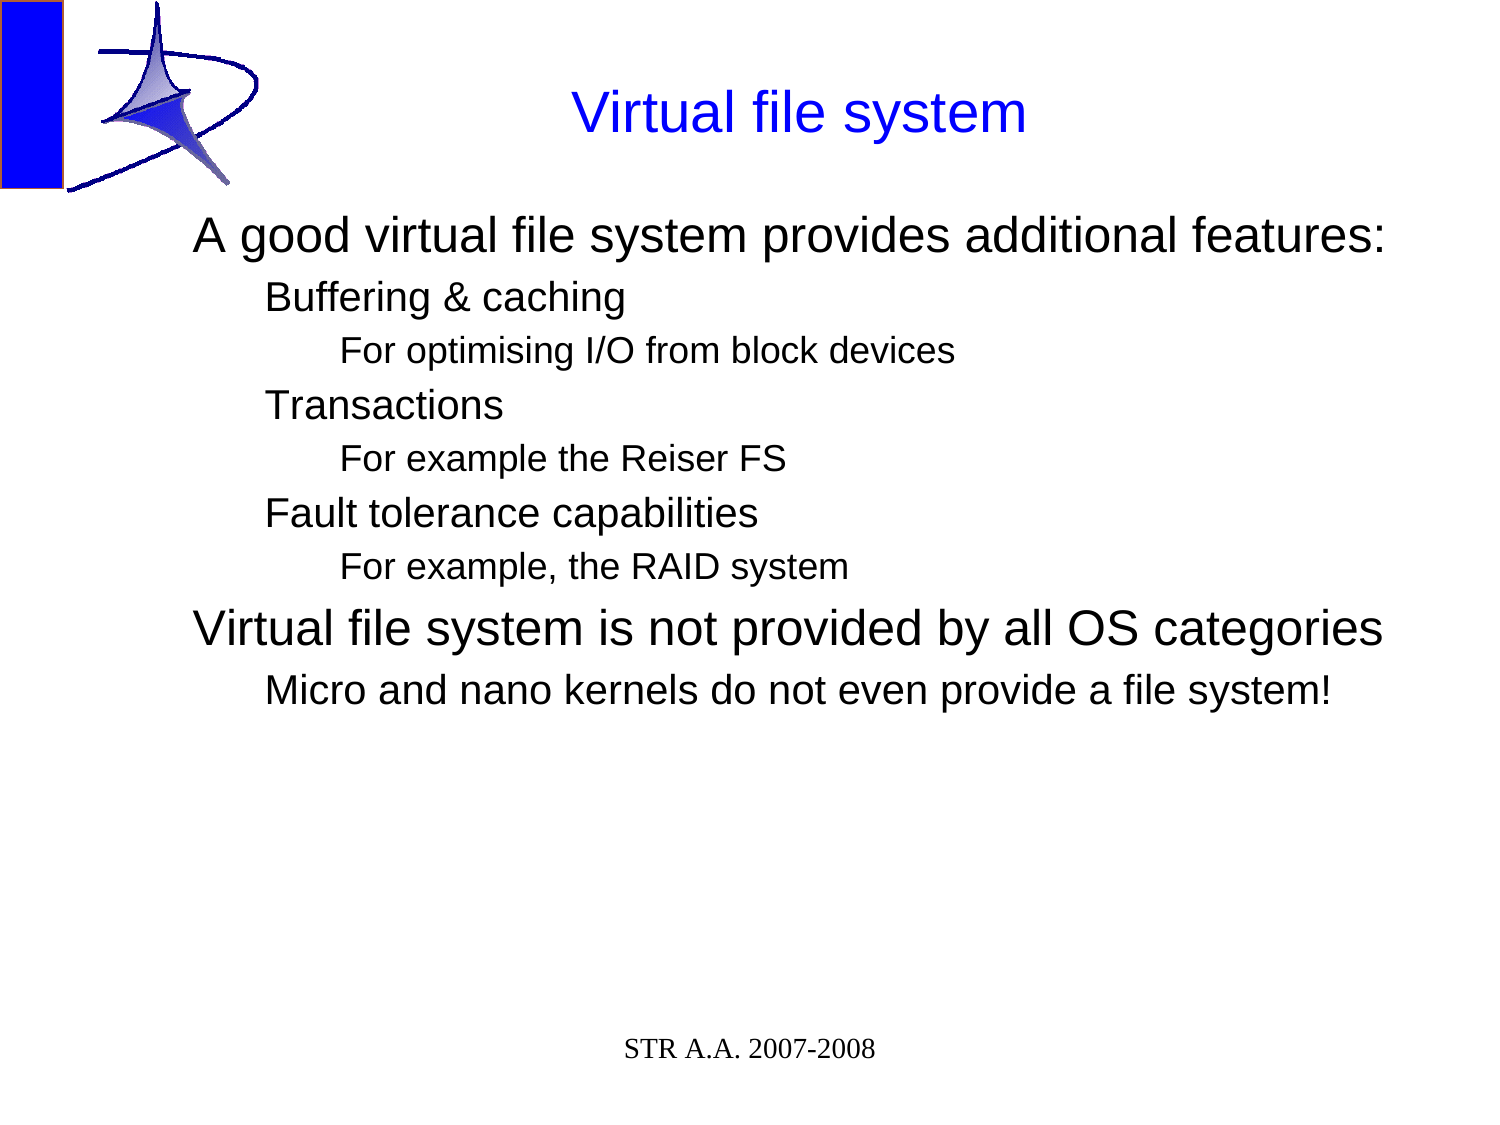

# Virtual file system
A good virtual file system provides additional features:
Buffering & caching
For optimising I/O from block devices
Transactions
For example the Reiser FS
Fault tolerance capabilities
For example, the RAID system
Virtual file system is not provided by all OS categories
Micro and nano kernels do not even provide a file system!
STR A.A. 2007-2008